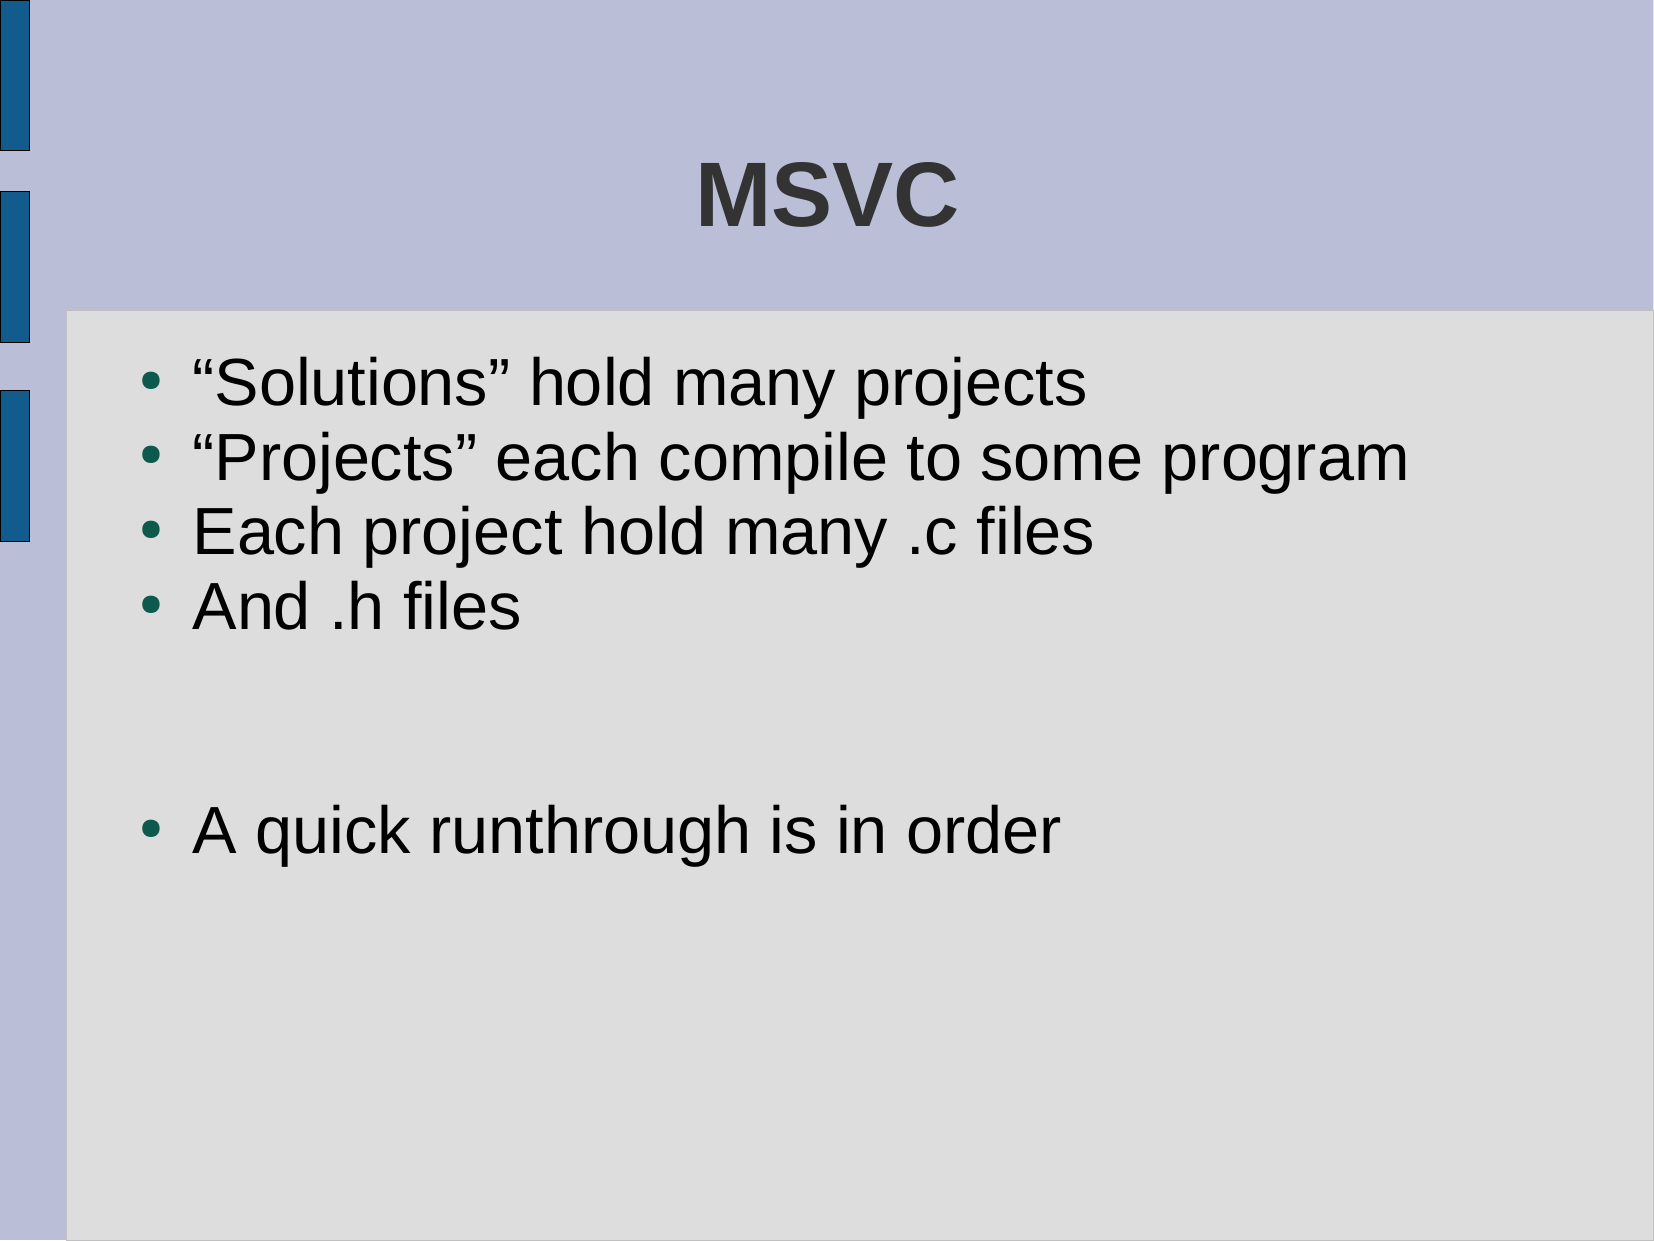

# MSVC
“Solutions” hold many projects
“Projects” each compile to some program
Each project hold many .c files
And .h files
A quick runthrough is in order